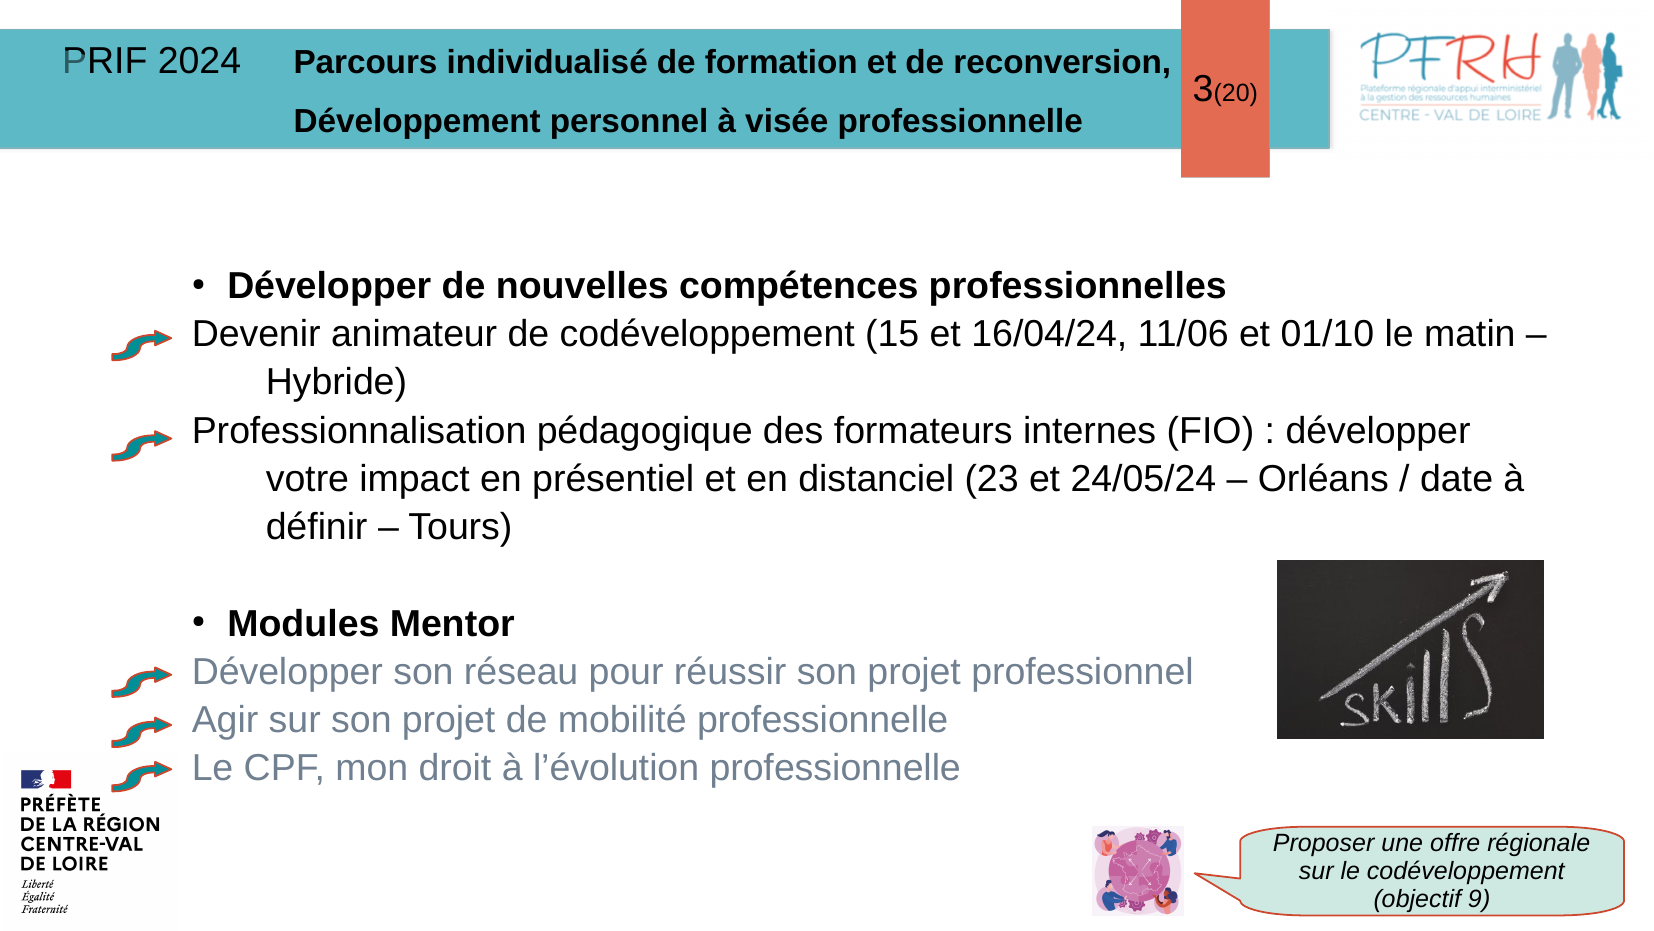

3(20)
PRIF 2024 Parcours individualisé de formation et de reconversion,
					 Développement personnel à visée professionnelle
Développer de nouvelles compétences professionnelles
Devenir animateur de codéveloppement (15 et 16/04/24, 11/06 et 01/10 le matin –
	Hybride)
Professionnalisation pédagogique des formateurs internes (FIO) : développer
	votre impact en présentiel et en distanciel (23 et 24/05/24 – Orléans / date à
	définir – Tours)
Modules Mentor
Développer son réseau pour réussir son projet professionnel
Agir sur son projet de mobilité professionnelle
Le CPF, mon droit à l’évolution professionnelle
Proposer une offre régionale sur le codéveloppement (objectif 9)